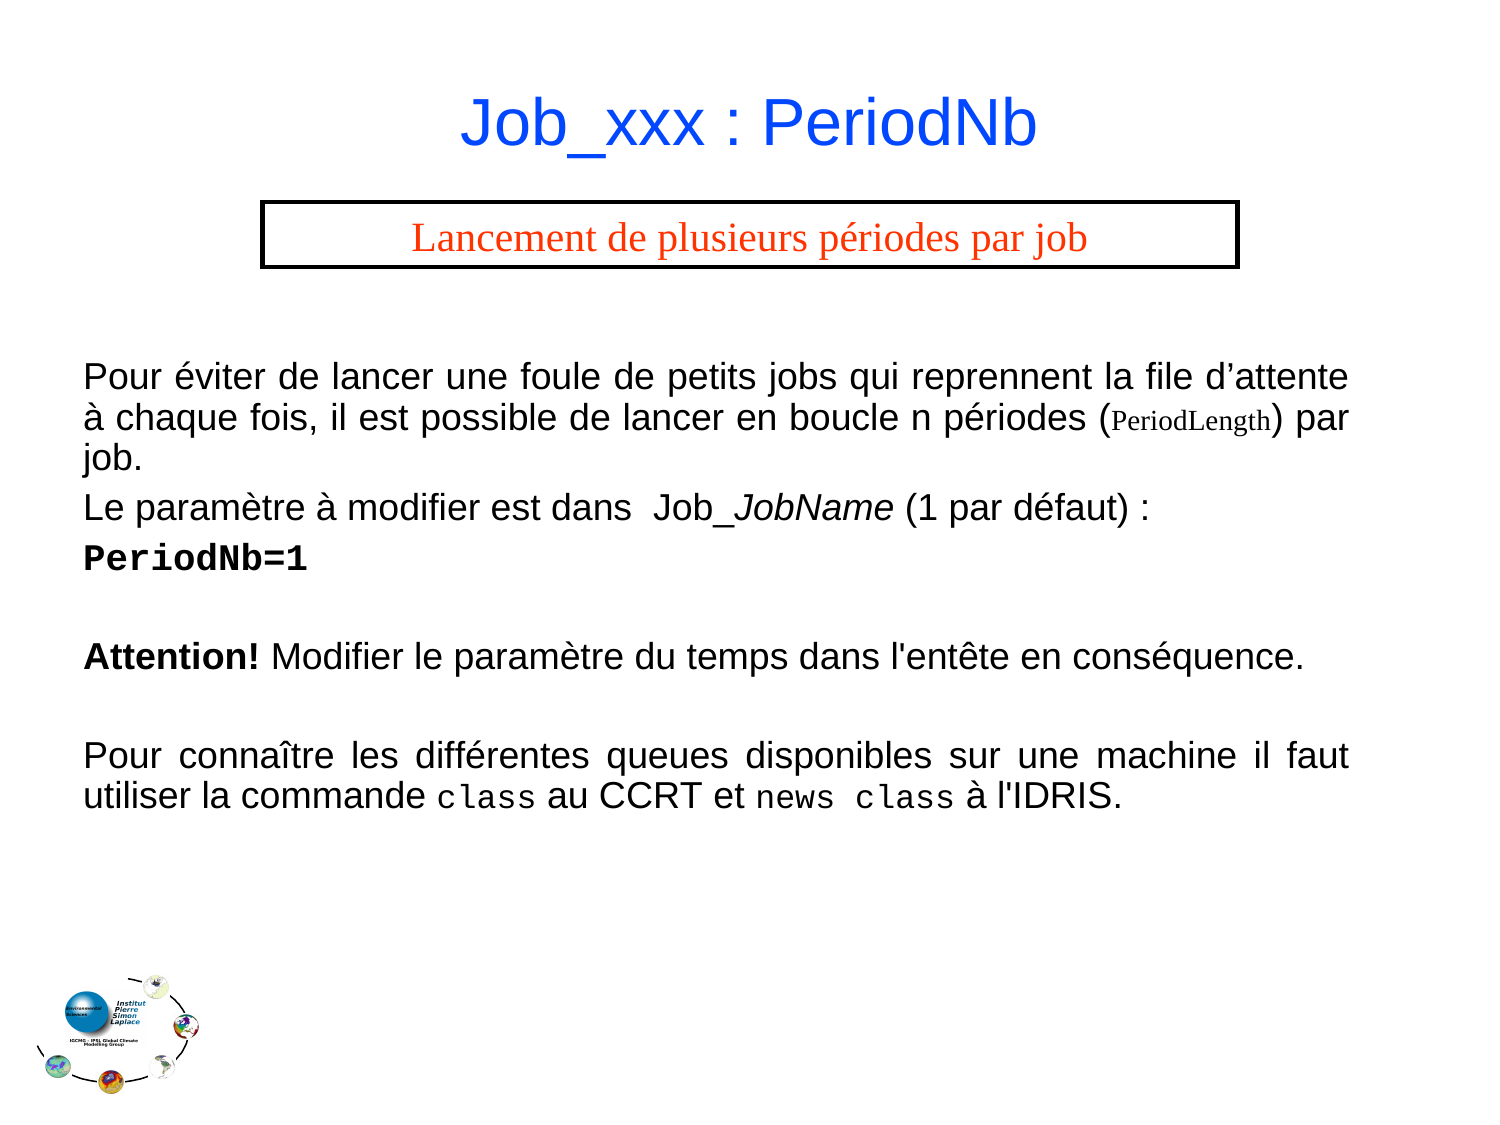

# Job_xxx : PeriodNb
Lancement de plusieurs périodes par job
Pour éviter de lancer une foule de petits jobs qui reprennent la file d’attente à chaque fois, il est possible de lancer en boucle n périodes (PeriodLength) par job.
Le paramètre à modifier est dans Job_JobName (1 par défaut) :
PeriodNb=1
Attention! Modifier le paramètre du temps dans l'entête en conséquence.
Pour connaître les différentes queues disponibles sur une machine il faut utiliser la commande class au CCRT et news class à l'IDRIS.
Pour éviter de lancer une foule de petits jobs qui reprennent la file d’attente à chaque fois, il est possible de lancer en boucle n périodes (PeriodLength) par job.
Le paramètre à modifier est dans Job_JobName (1 par défaut) :
PeriodNb=1
Attention! Modifier le paramètre du temps dans l'entête en conséquence.
Pour connaître les différentes queues disponibles sur une machine il faut utiliser la commande class au CCRT et news class à l'IDRIS.